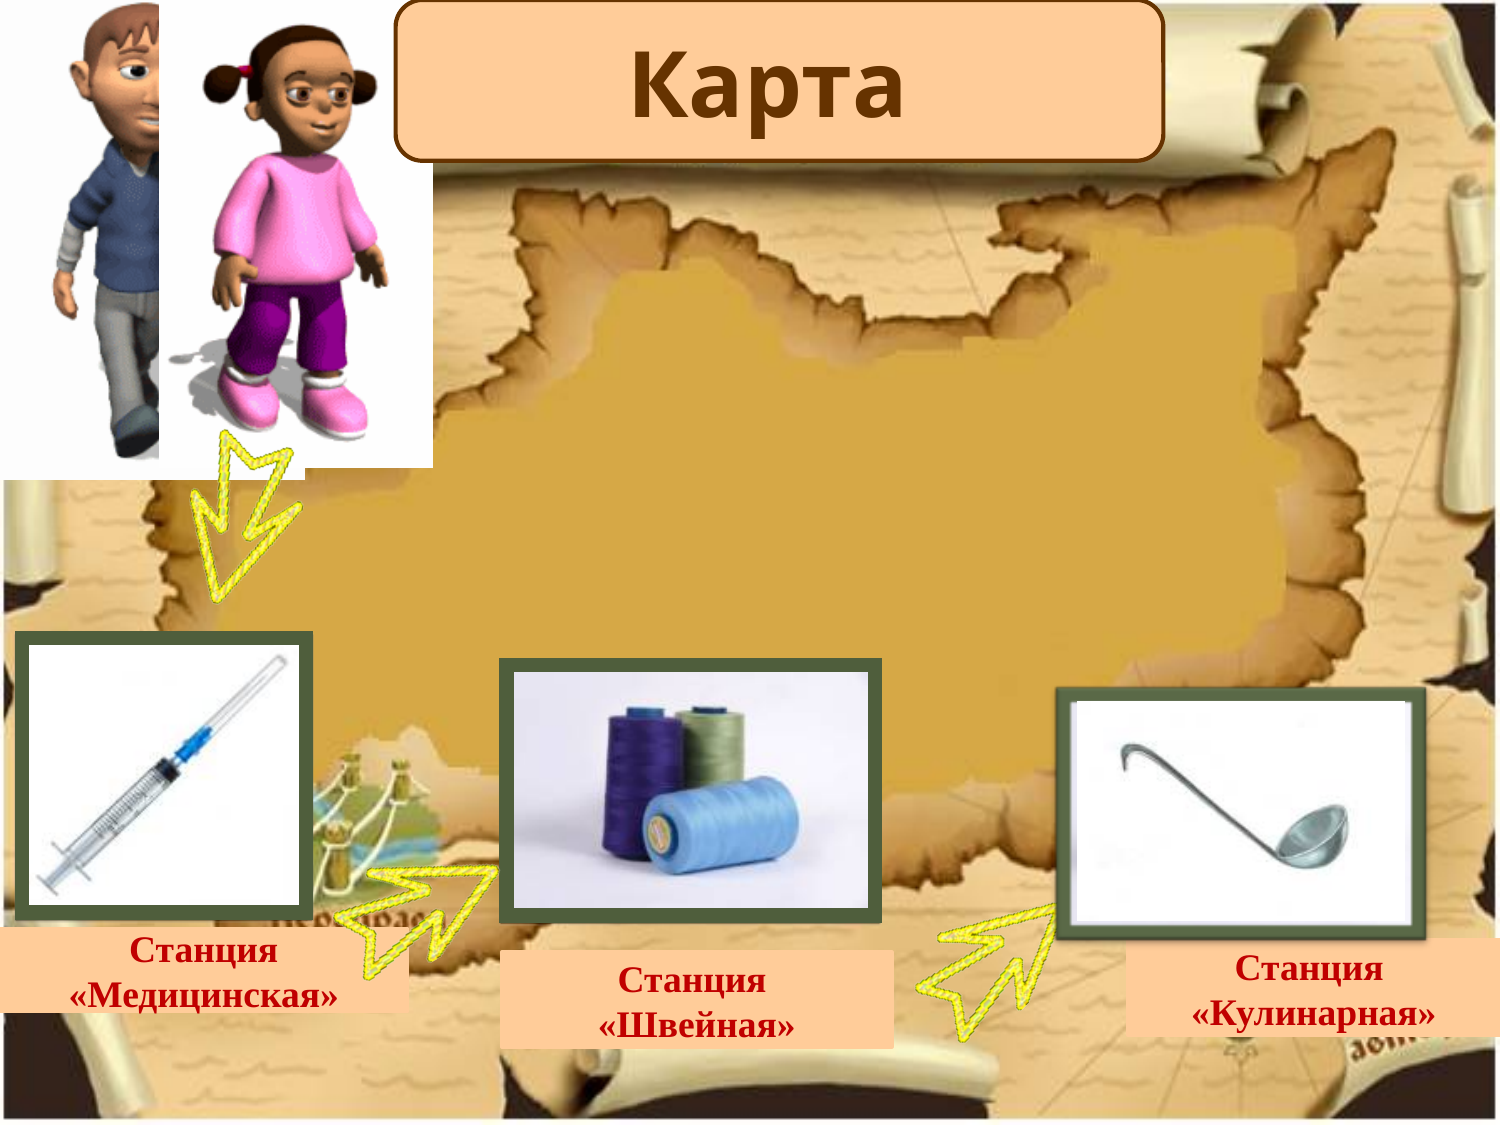

Карта
#
Станция «Медицинская»
Станция
«Кулинарная»
Станция
«Швейная»